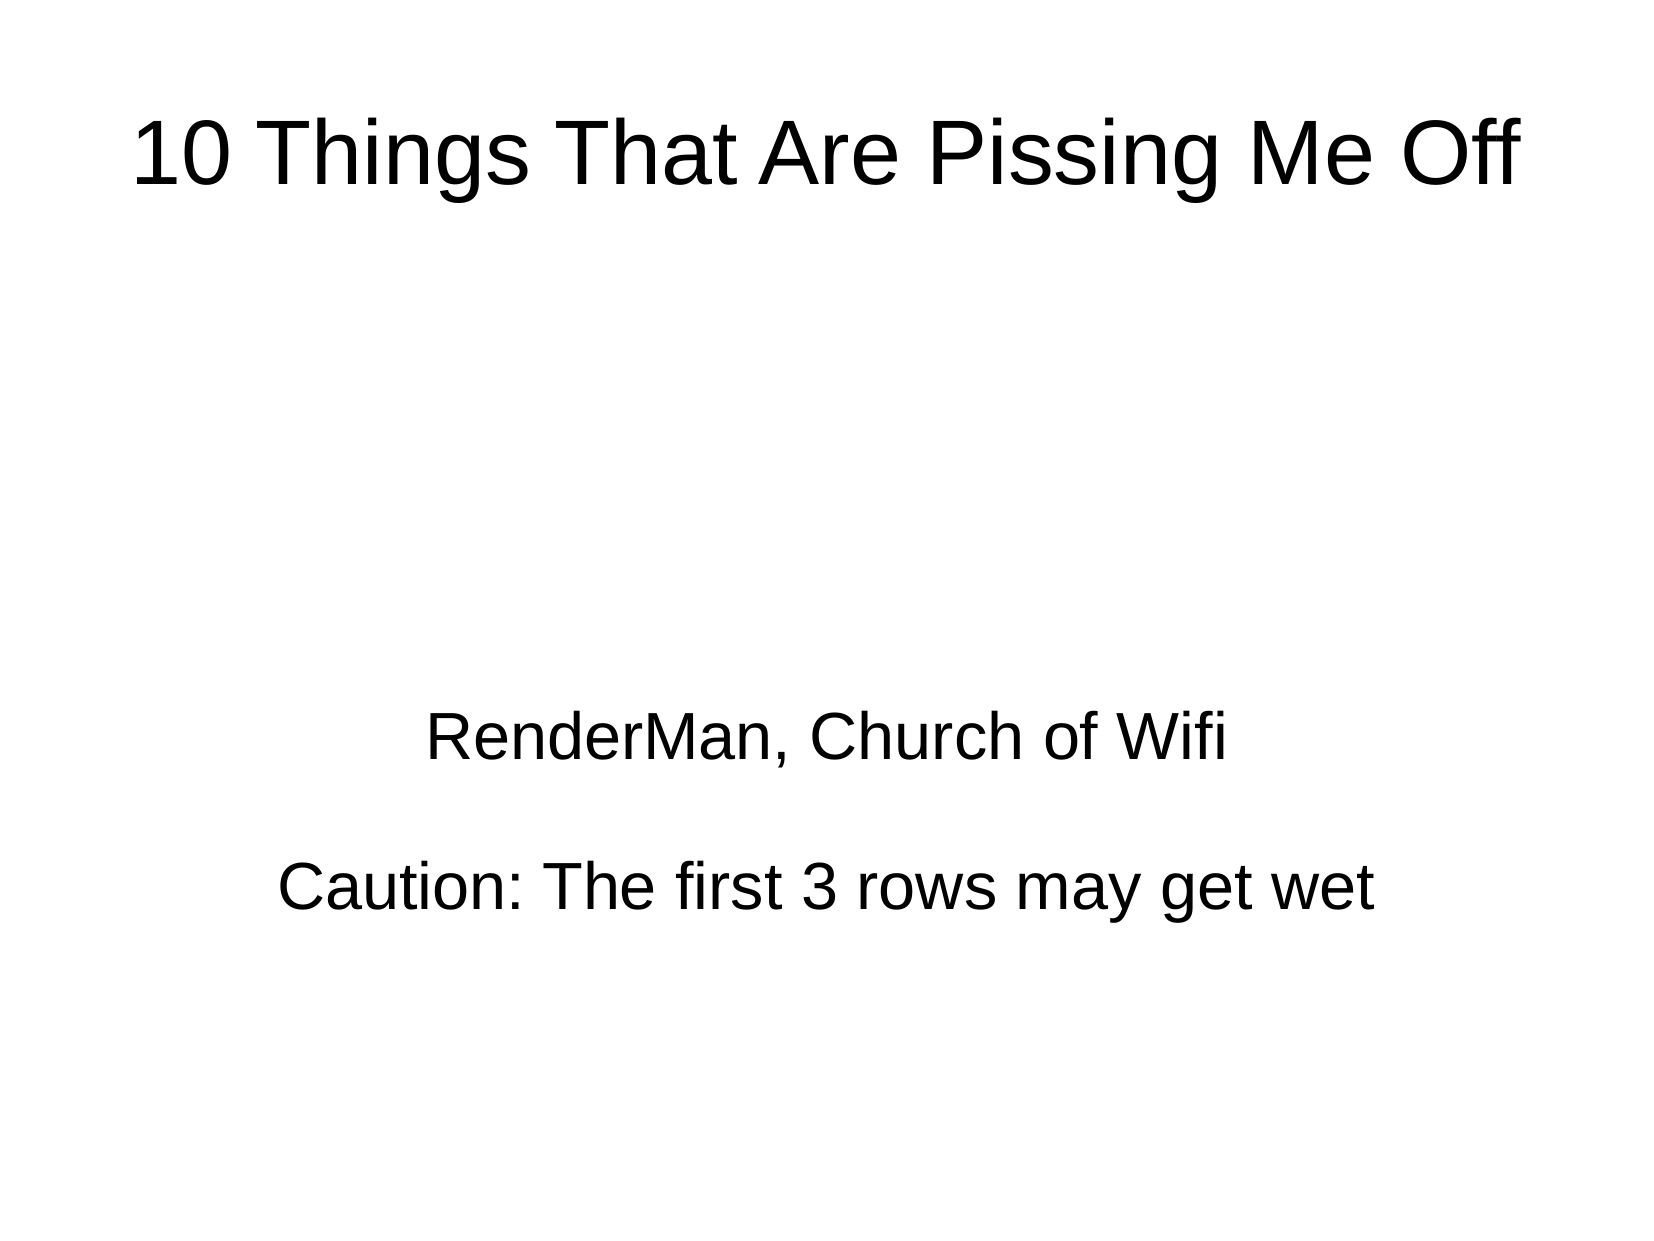

# 10 Things That Are Pissing Me Off
RenderMan, Church of Wifi
Caution: The first 3 rows may get wet